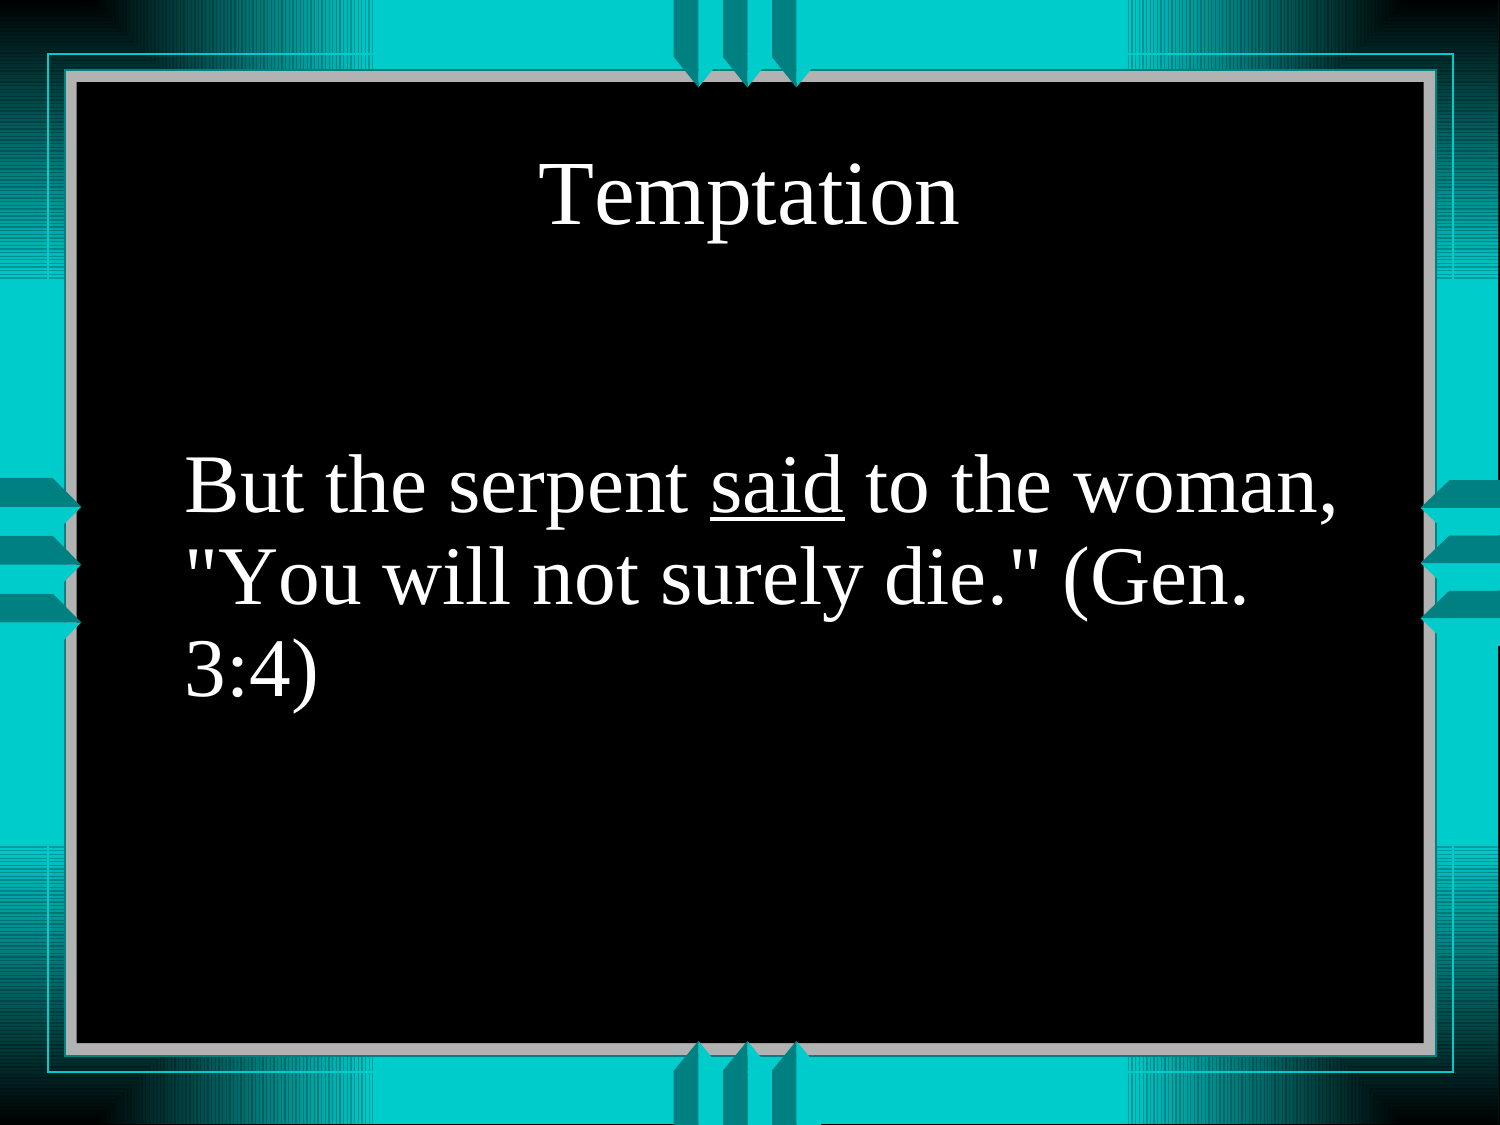

# Temptation
But the serpent said to the woman, "You will not surely die." (Gen. 3:4)